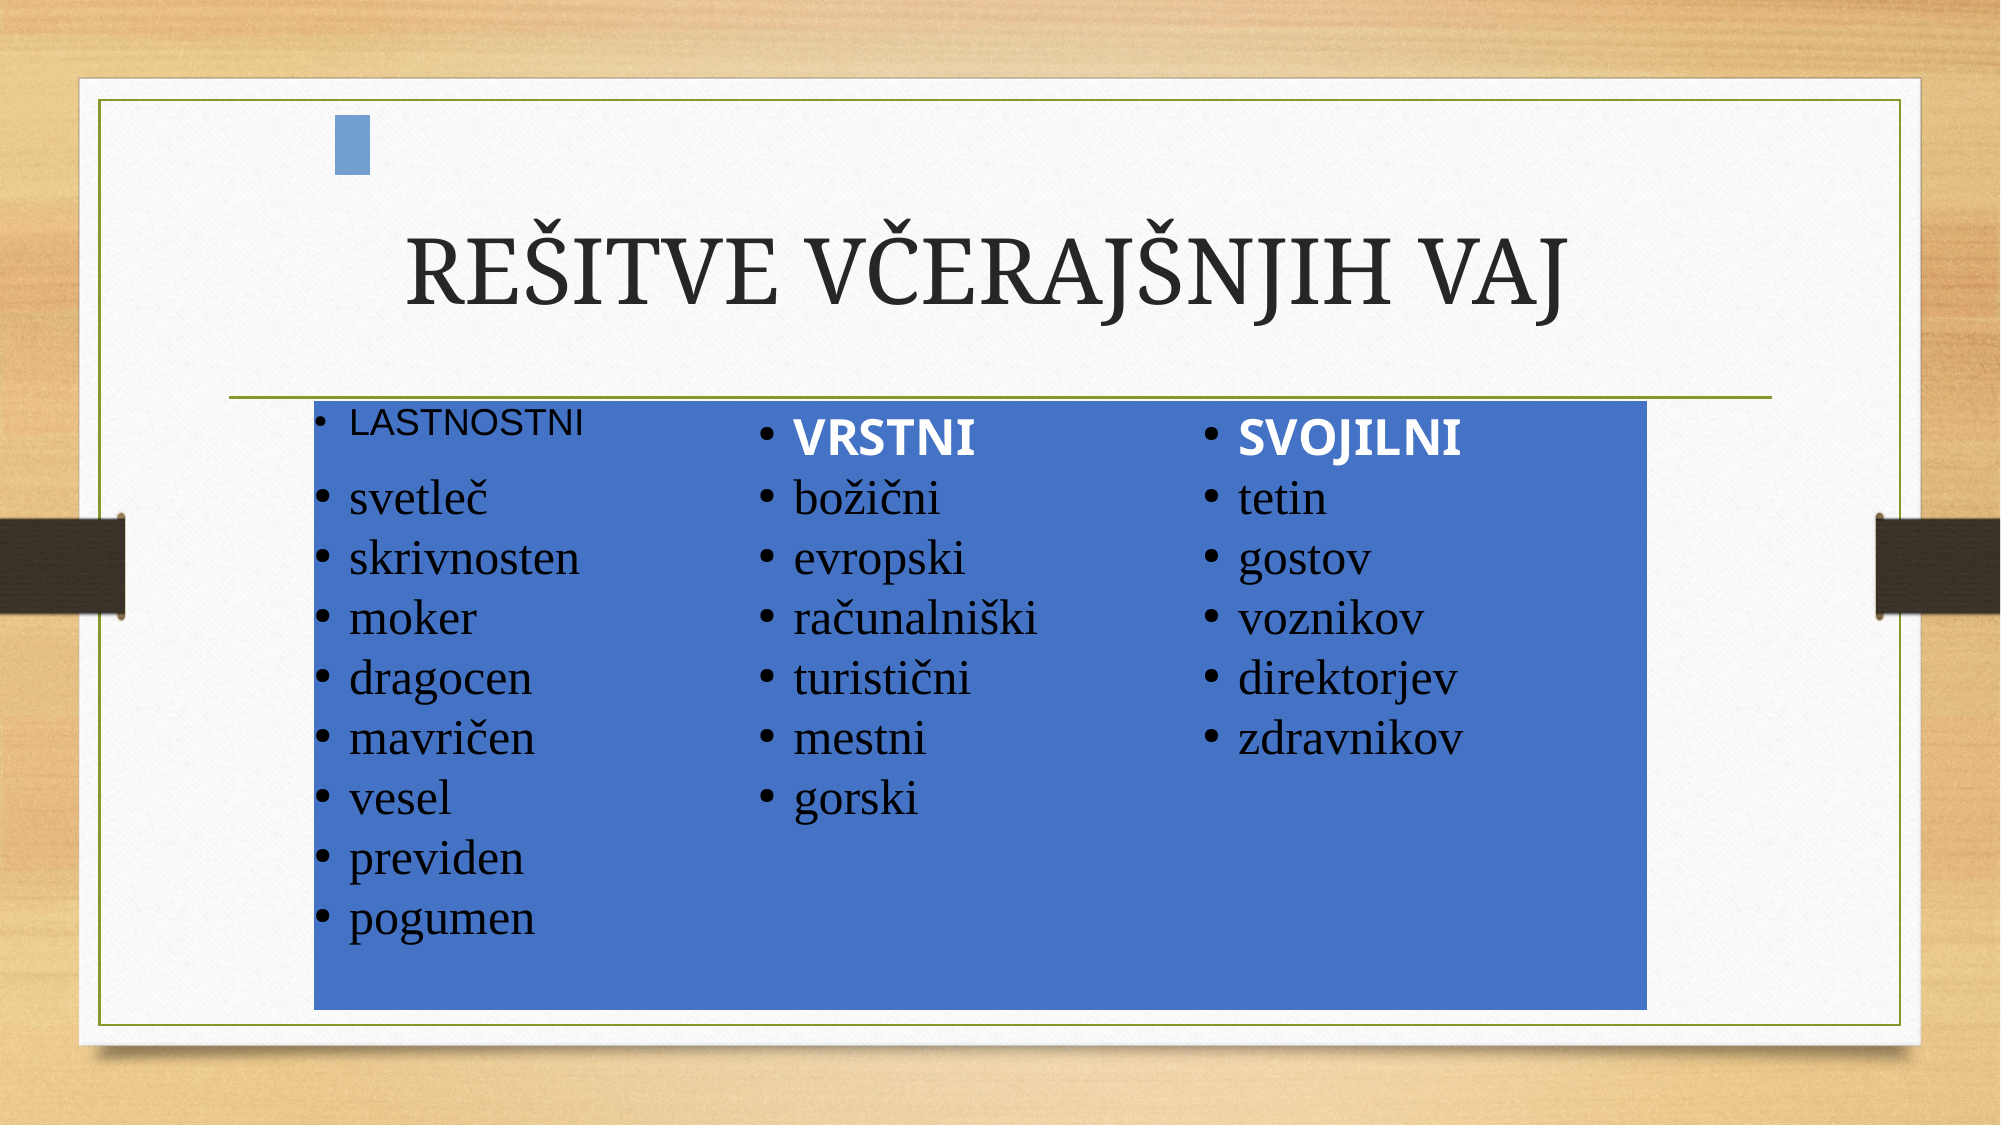

| |
| --- |
# REŠITVE VČERAJŠNJIH VAJ
| LASTNOSTNI | VRSTNI | SVOJILNI |
| --- | --- | --- |
| svetleč | božični | tetin |
| skrivnosten | evropski | gostov |
| moker | računalniški | voznikov |
| dragocen | turistični | direktorjev |
| mavričen | mestni | zdravnikov |
| vesel | gorski | |
| previden | | |
| pogumen | | |
| | | |